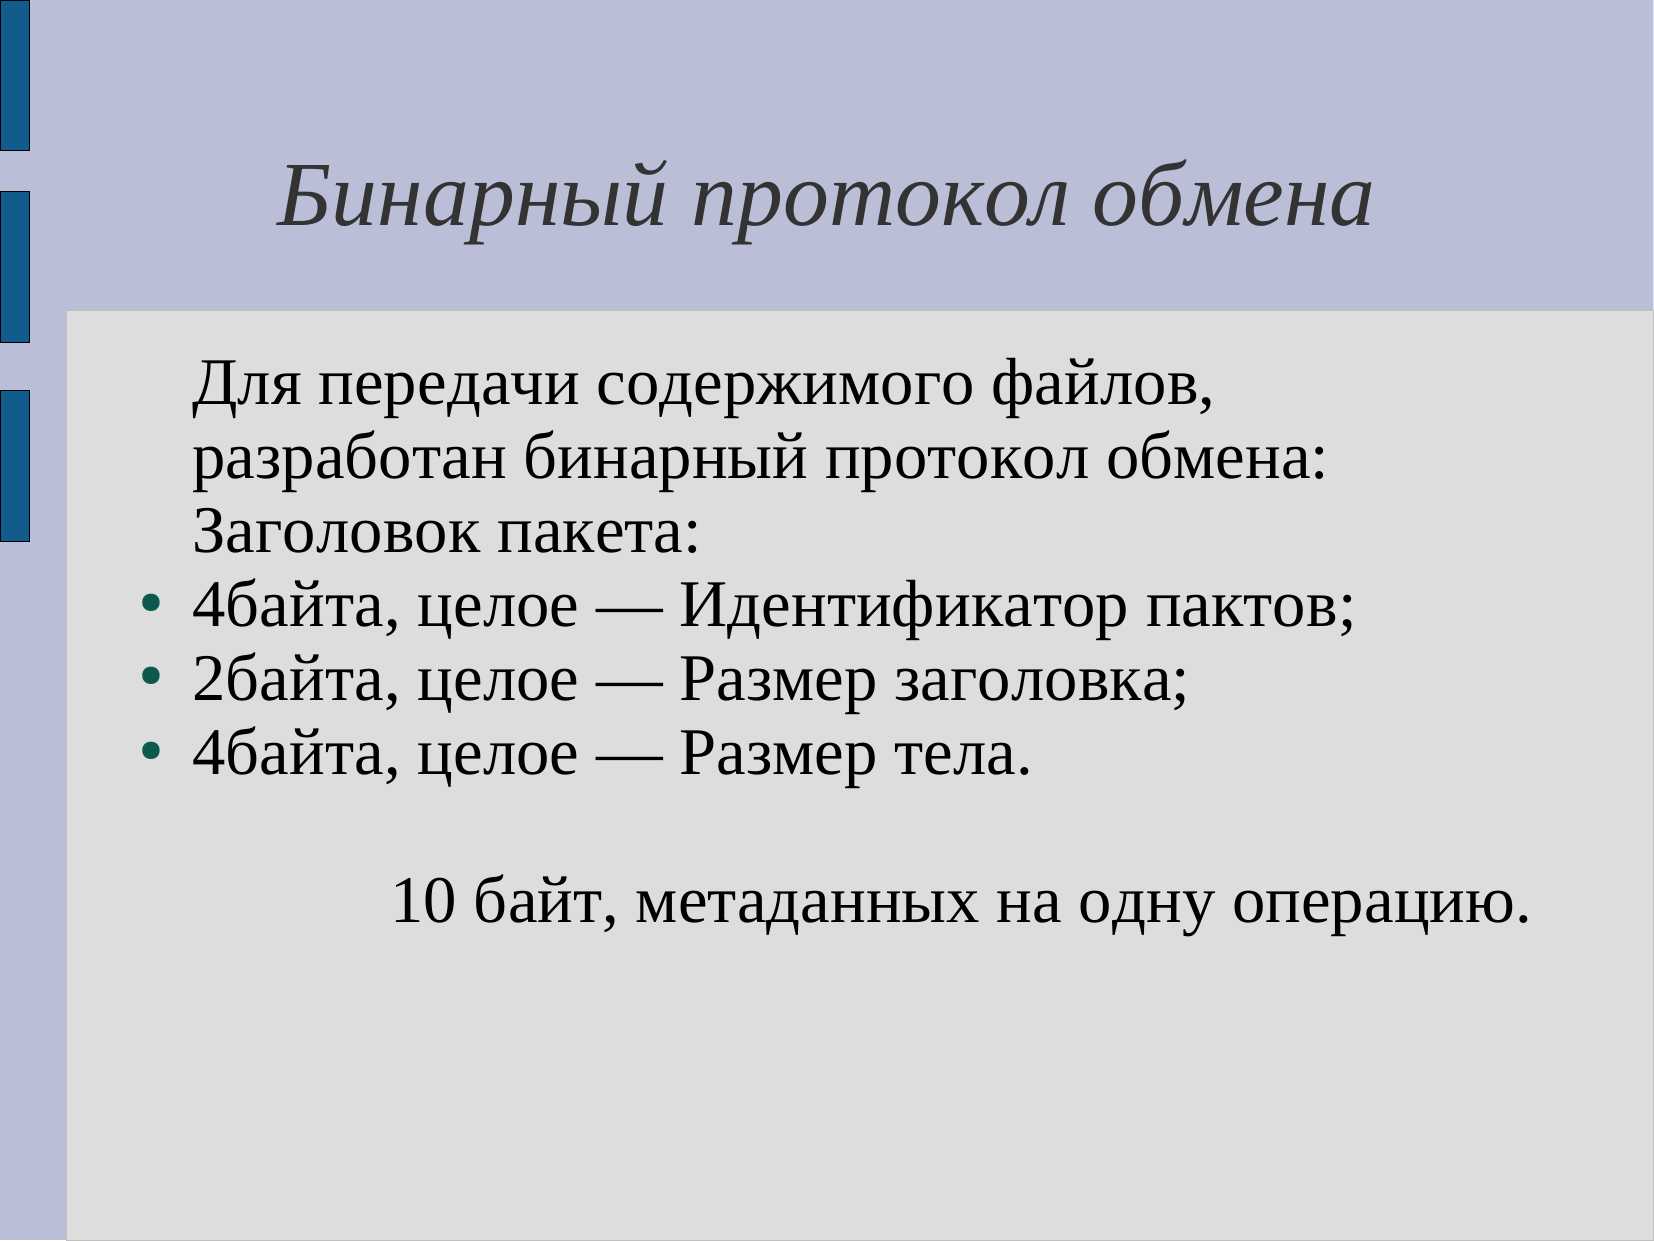

# Бинарный протокол обмена
Для передачи содержимого файлов, разработан бинарный протокол обмена:
Заголовок пакета:
4байта, целое — Идентификатор пактов;
2байта, целое — Размер заголовка;
4байта, целое — Размер тела.
10 байт, метаданных на одну операцию.